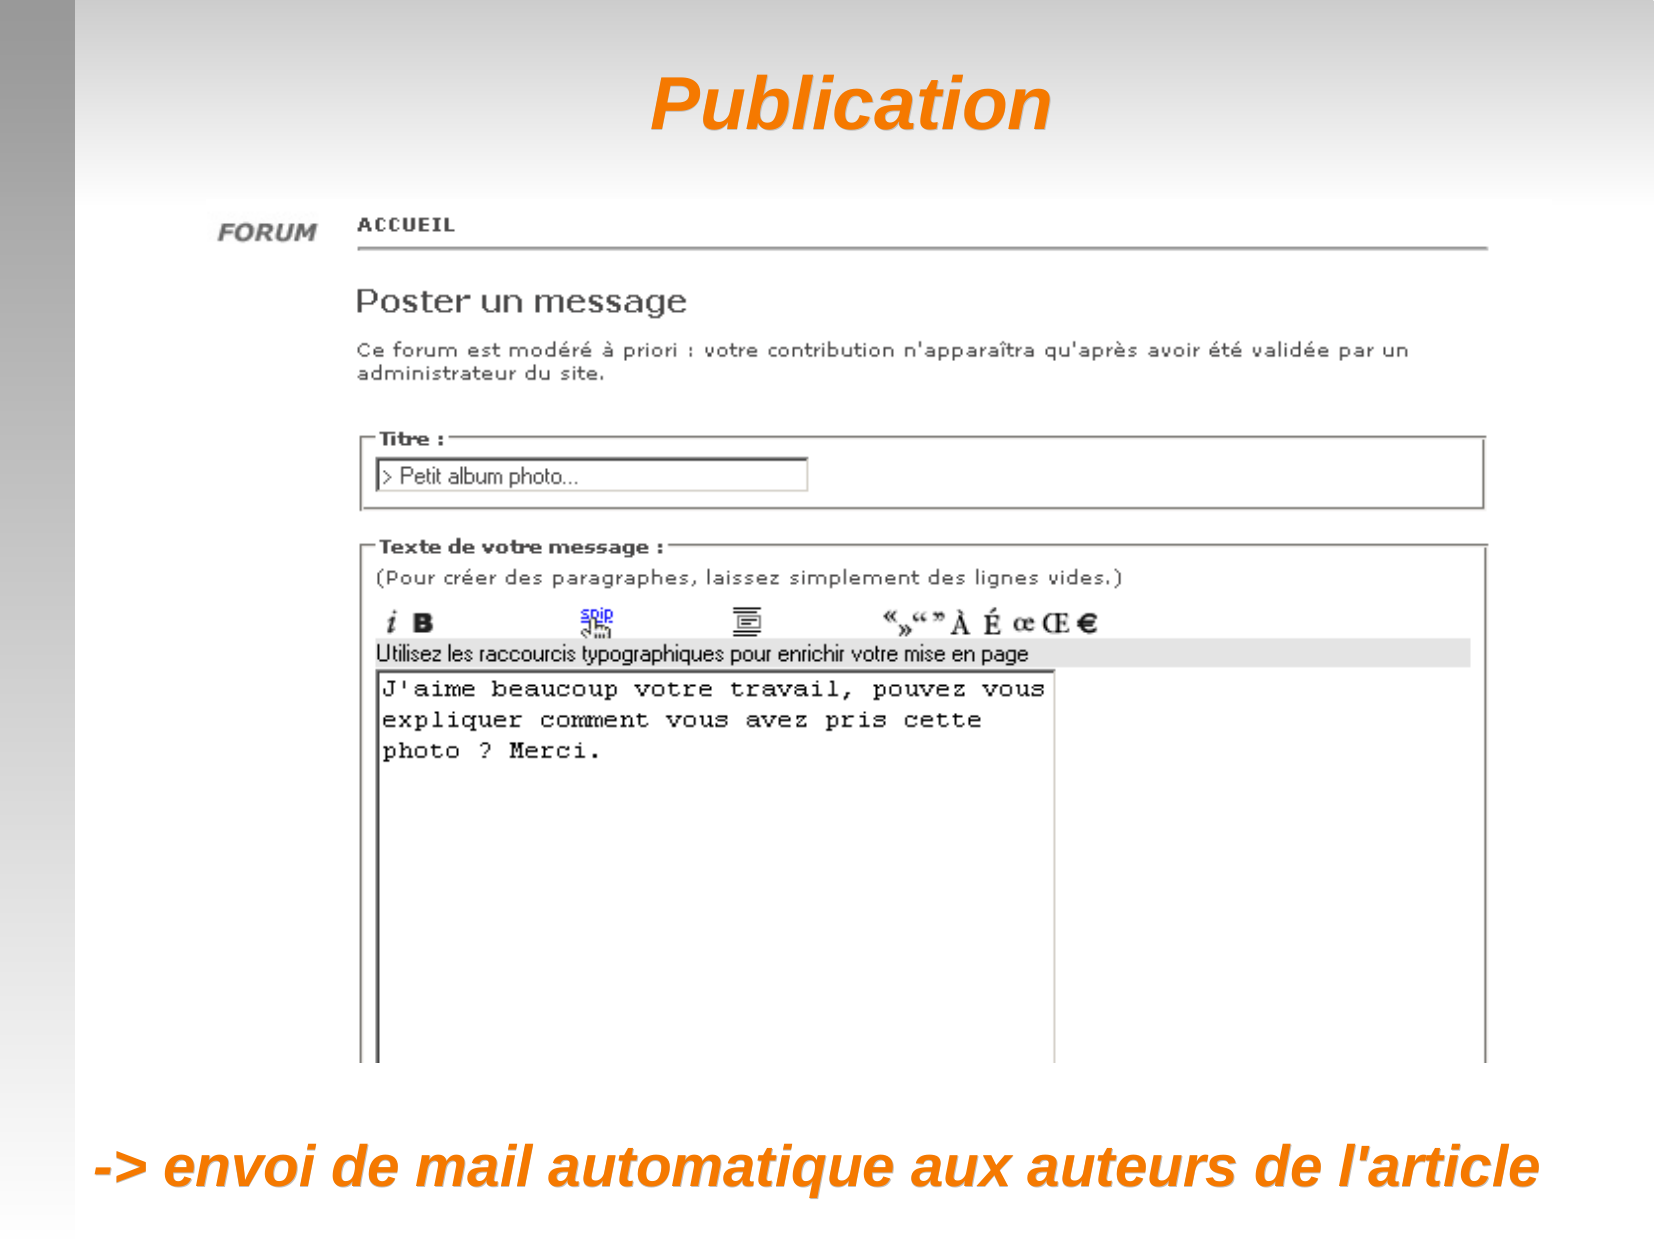

# Publication
-> envoi de mail automatique aux auteurs de l'article